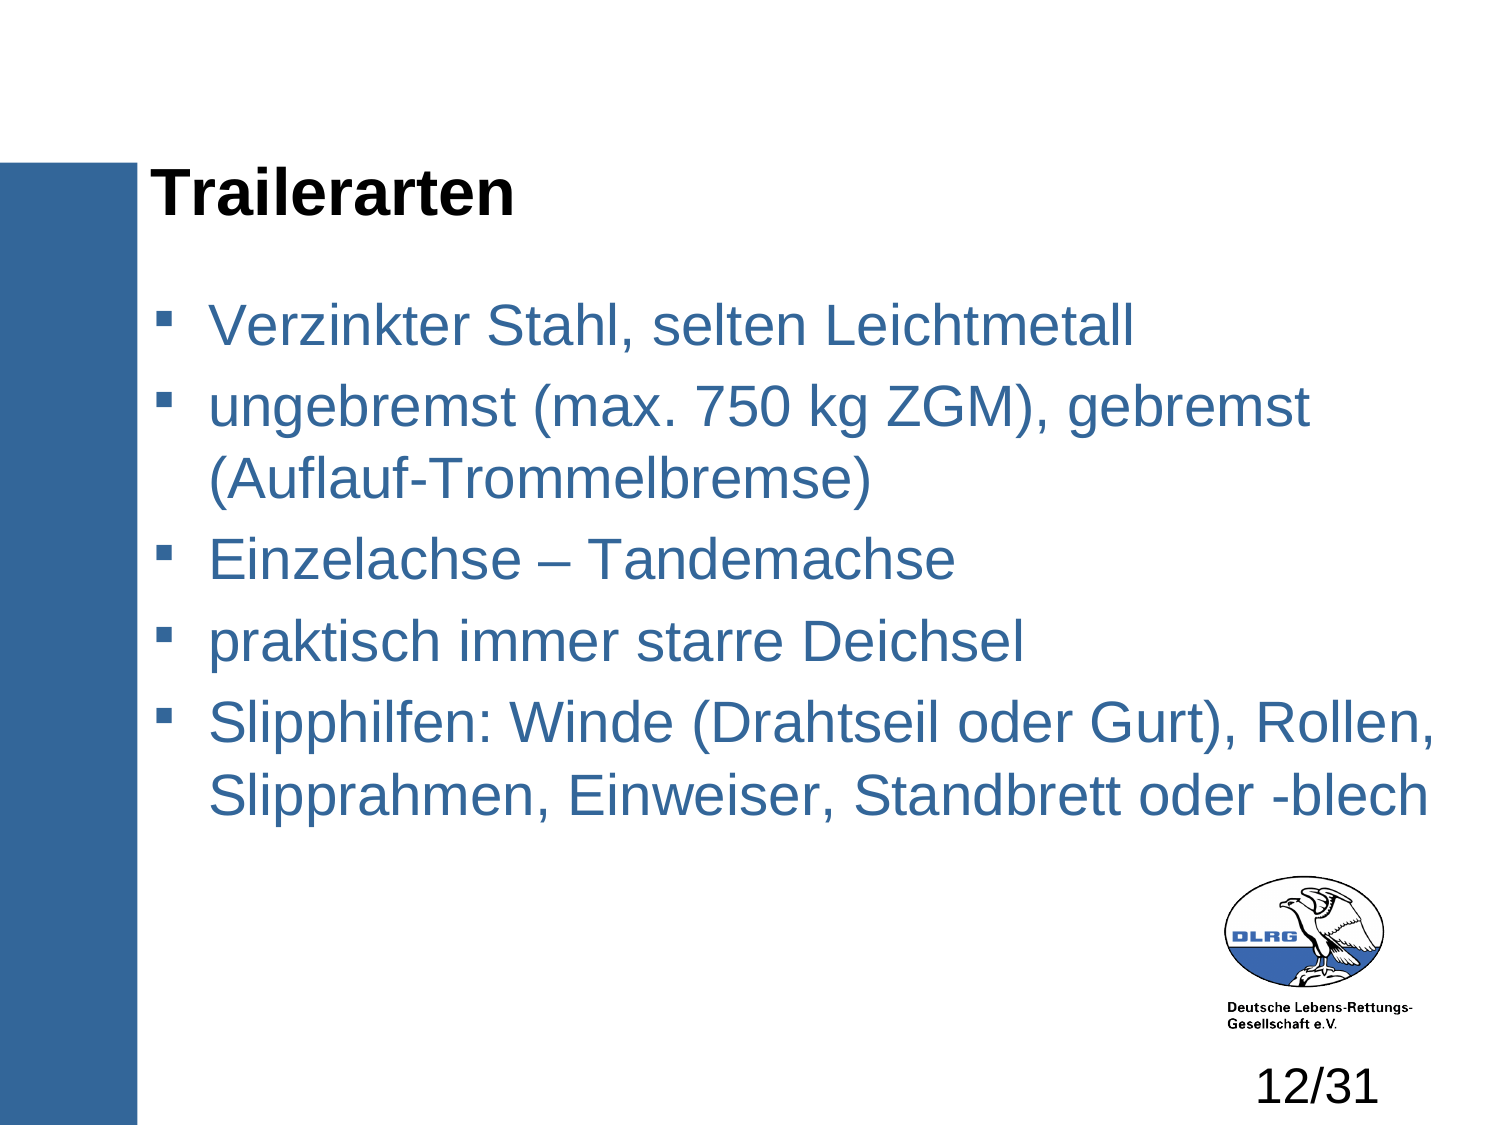

# Trailerarten
Verzinkter Stahl, selten Leichtmetall
ungebremst (max. 750 kg ZGM), gebremst (Auflauf-Trommelbremse)
Einzelachse – Tandemachse
praktisch immer starre Deichsel
Slipphilfen: Winde (Drahtseil oder Gurt), Rollen, Slipprahmen, Einweiser, Standbrett oder -blech
12/31